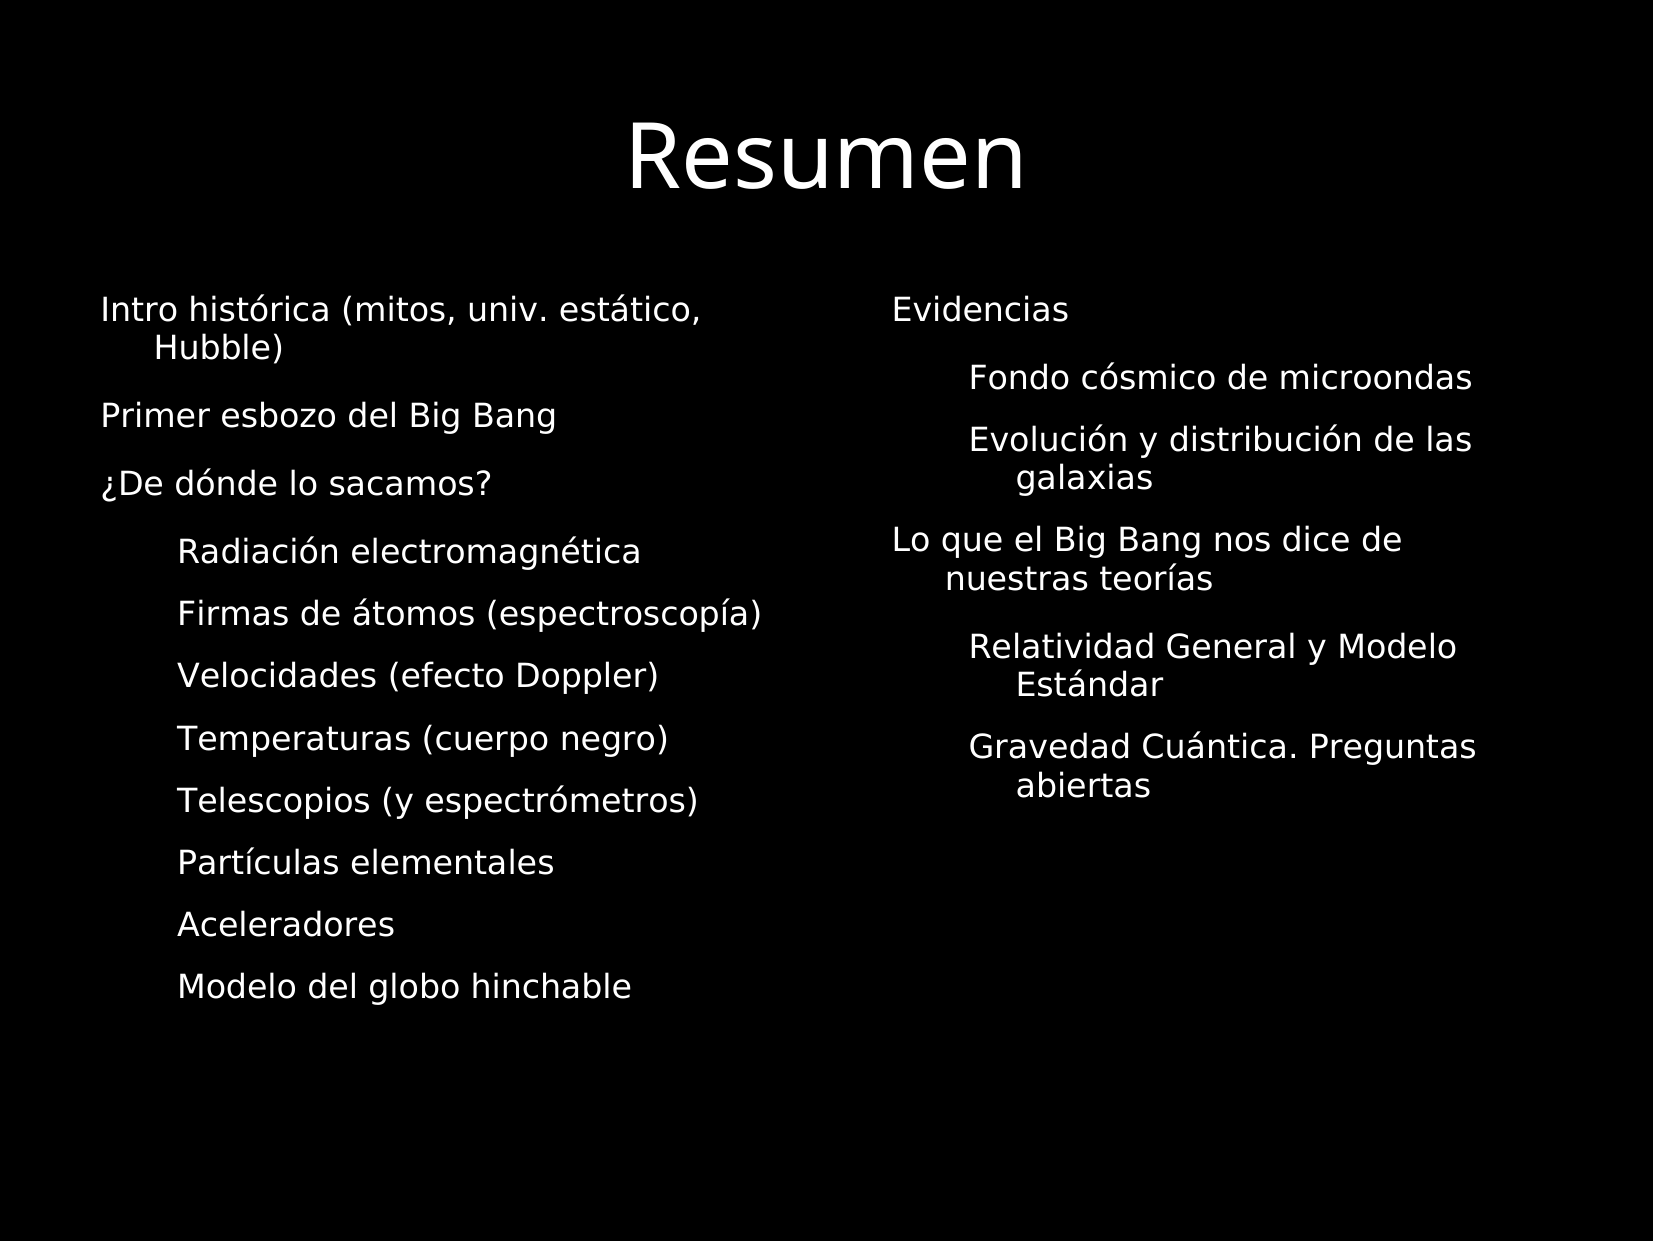

# Resumen
Intro histórica (mitos, univ. estático, Hubble)
Primer esbozo del Big Bang
¿De dónde lo sacamos?
Radiación electromagnética
Firmas de átomos (espectroscopía)
Velocidades (efecto Doppler)
Temperaturas (cuerpo negro)
Telescopios (y espectrómetros)
Partículas elementales
Aceleradores
Modelo del globo hinchable
Evidencias
Fondo cósmico de microondas
Evolución y distribución de las galaxias
Lo que el Big Bang nos dice de nuestras teorías
Relatividad General y Modelo Estándar
Gravedad Cuántica. Preguntas abiertas